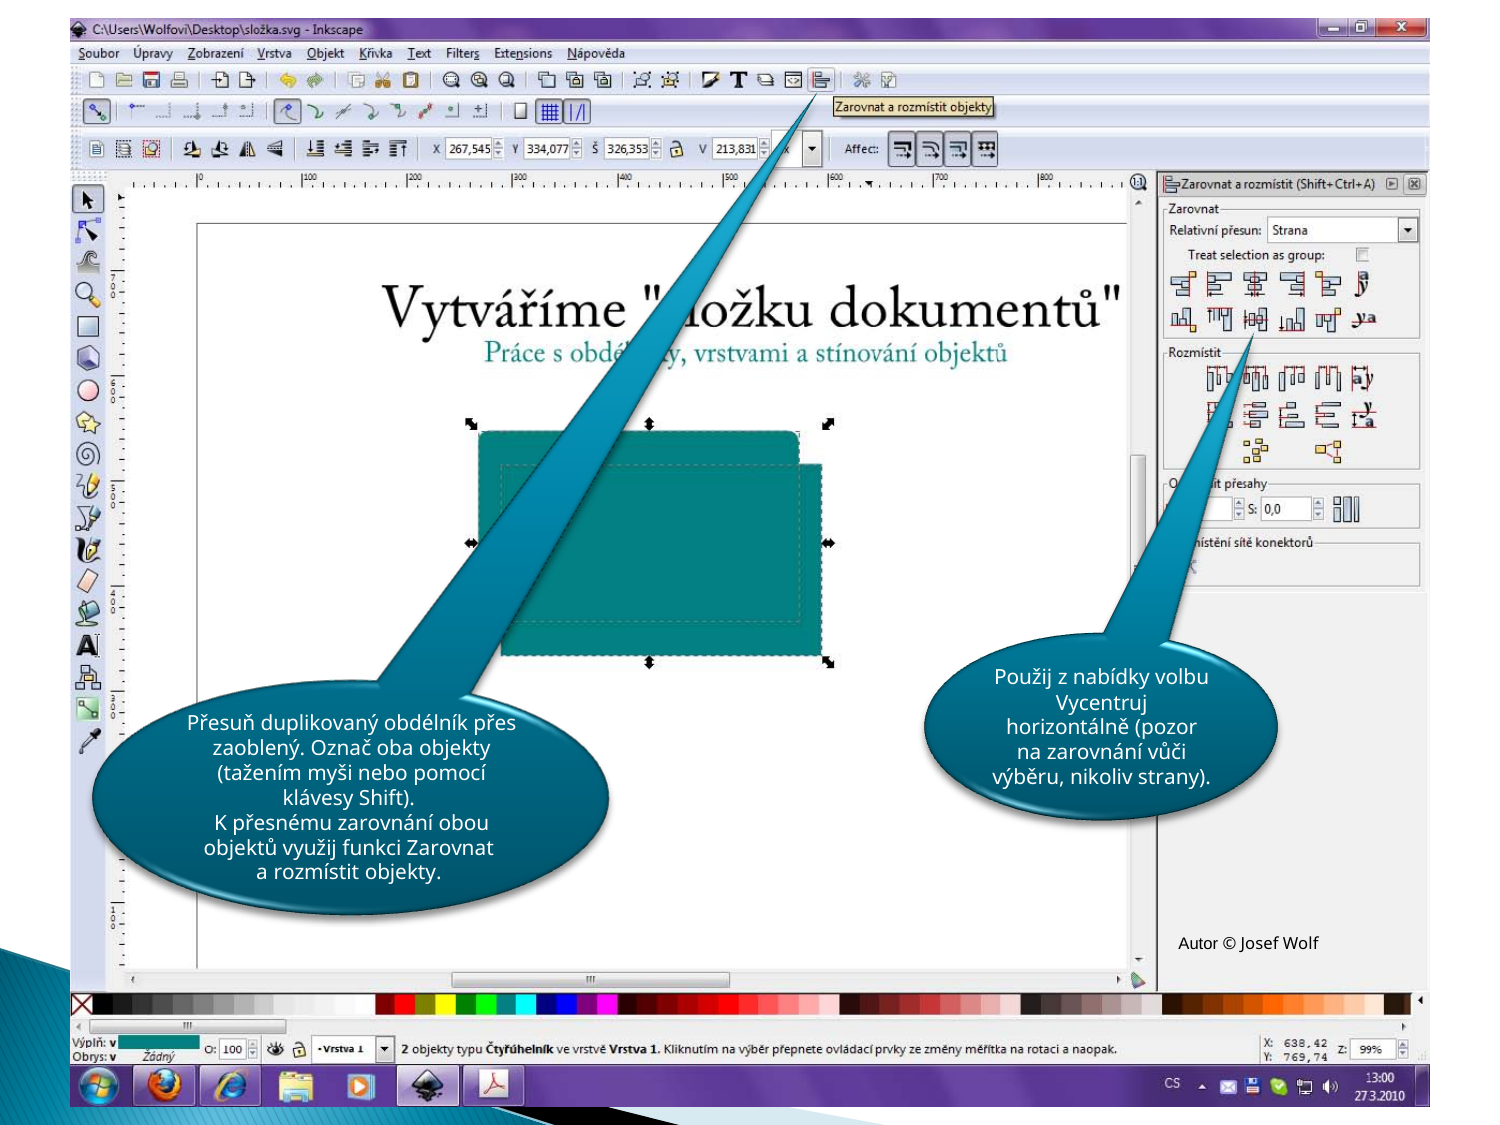

Přesuň duplikovaný obdélník přes zaoblený. Označ oba objekty (tažením myši nebo pomocí klávesy Shift).
K přesnému zarovnání obou objektů využij funkci Zarovnat
a rozmístit objekty.
#
Použij z nabídky volbu Vycentruj horizontálně (pozor na zarovnání vůči výběru, nikoliv strany).
Autor © Josef Wolf